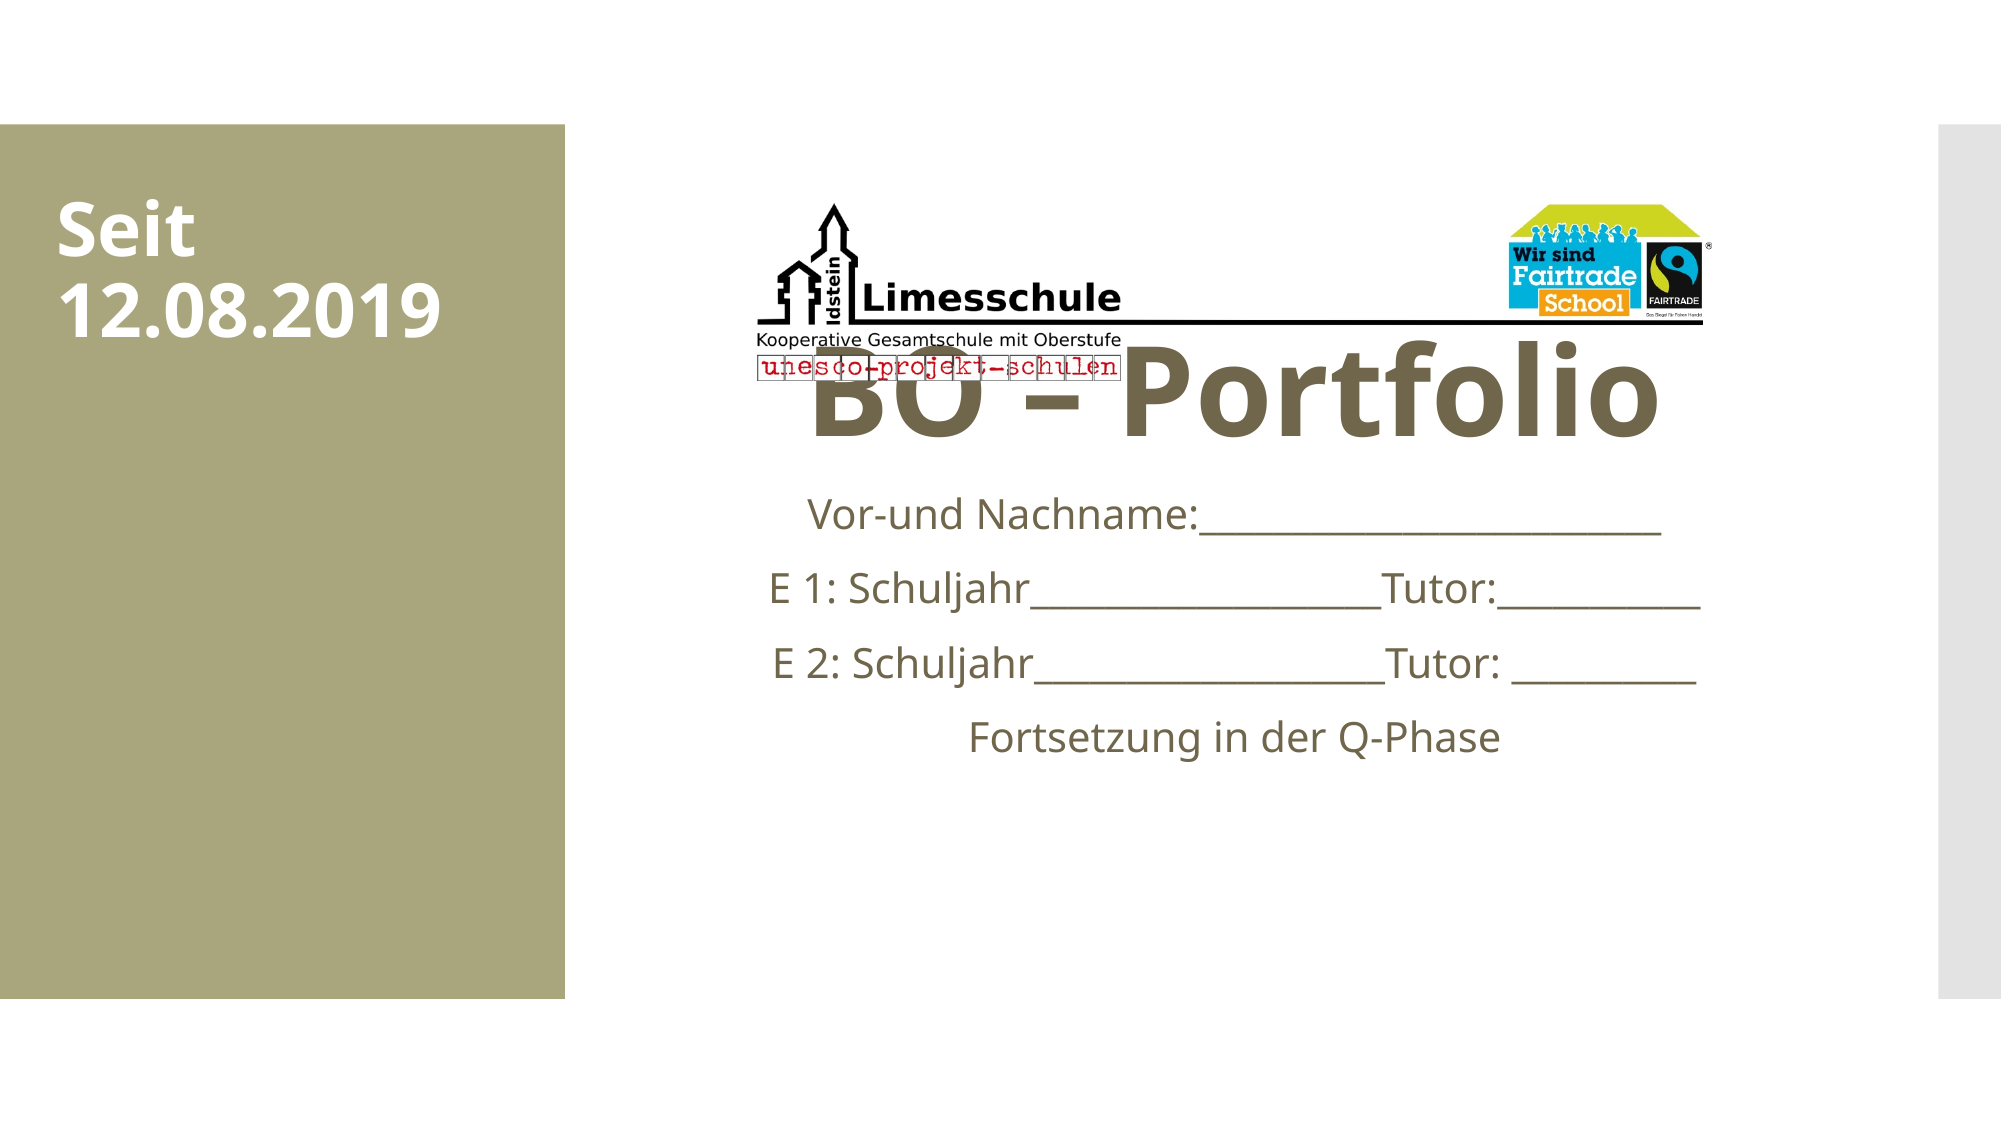

BO – Portfolio
Vor-und Nachname:_________________________
E 1: Schuljahr___________________Tutor:___________
E 2: Schuljahr___________________Tutor: __________
Fortsetzung in der Q-Phase
# Seit 12.08.2019